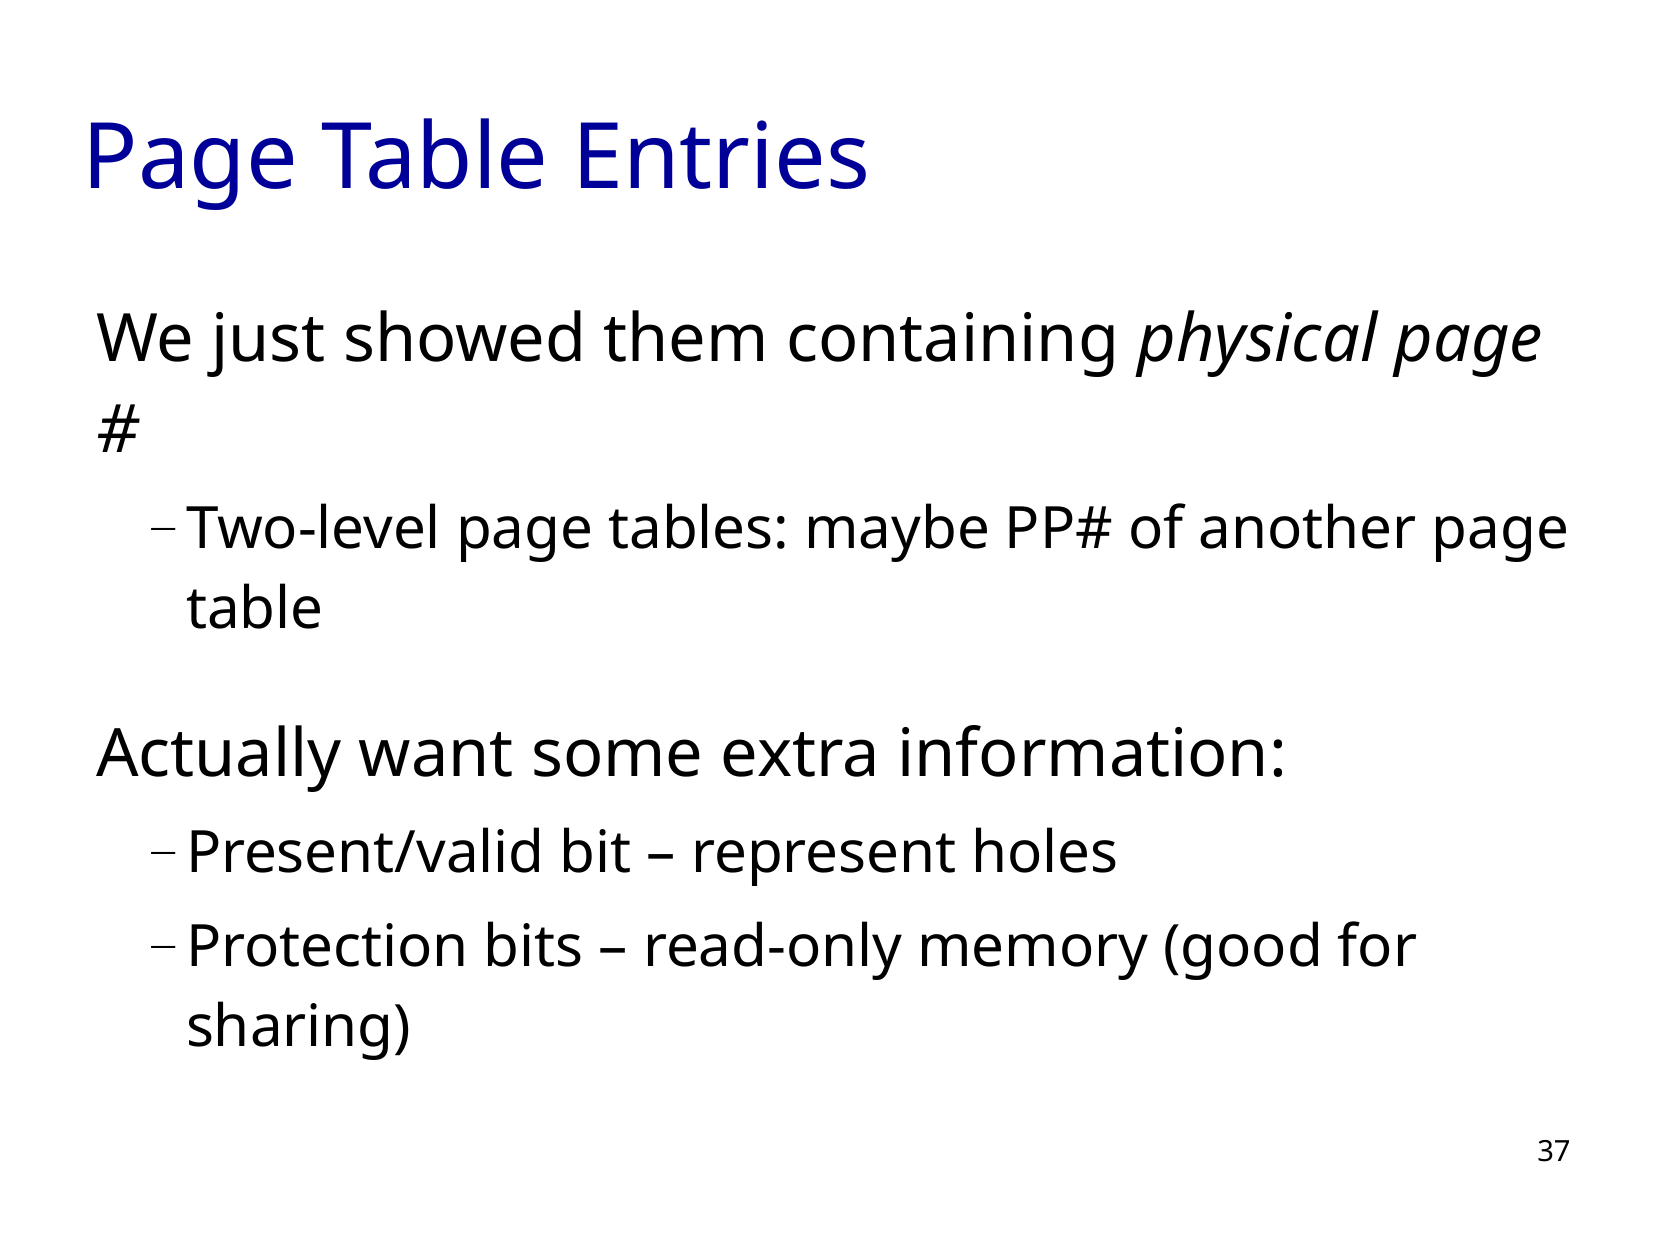

# Page Table Entries
We just showed them containing physical page #
Two-level page tables: maybe PP# of another page table
Actually want some extra information:
Present/valid bit – represent holes
Protection bits – read-only memory (good for sharing)
37